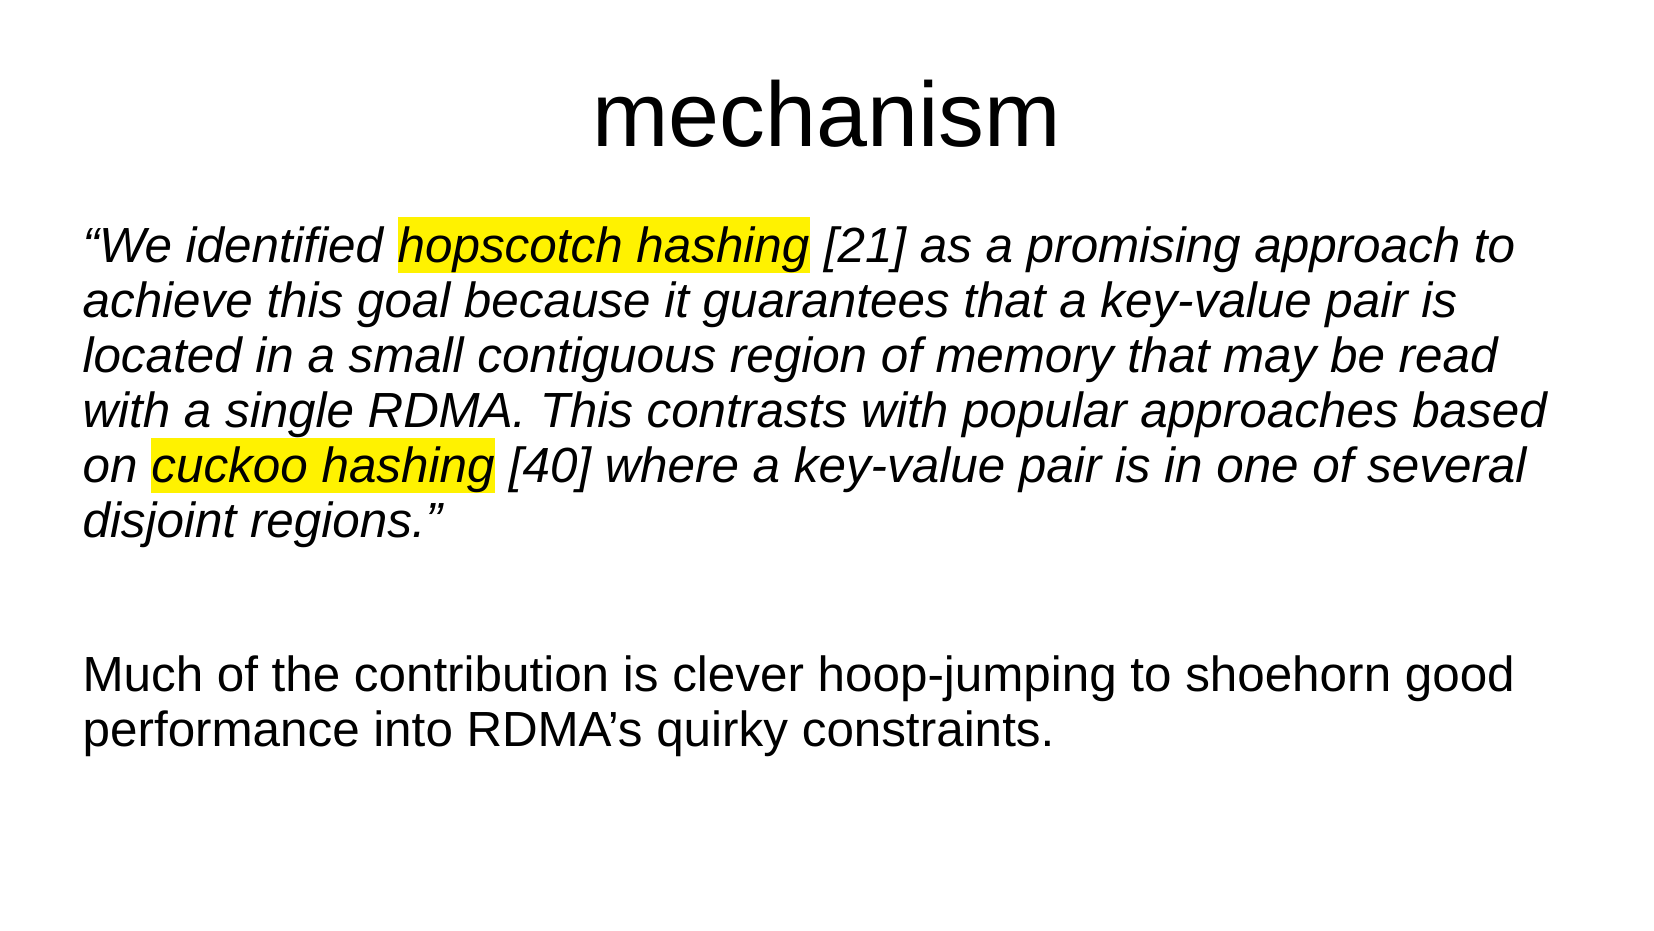

# mechanism
“We identified hopscotch hashing [21] as a promising approach to achieve this goal because it guarantees that a key-value pair is located in a small contiguous region of memory that may be read with a single RDMA. This contrasts with popular approaches based on cuckoo hashing [40] where a key-value pair is in one of several disjoint regions.”
Much of the contribution is clever hoop-jumping to shoehorn good performance into RDMA’s quirky constraints.